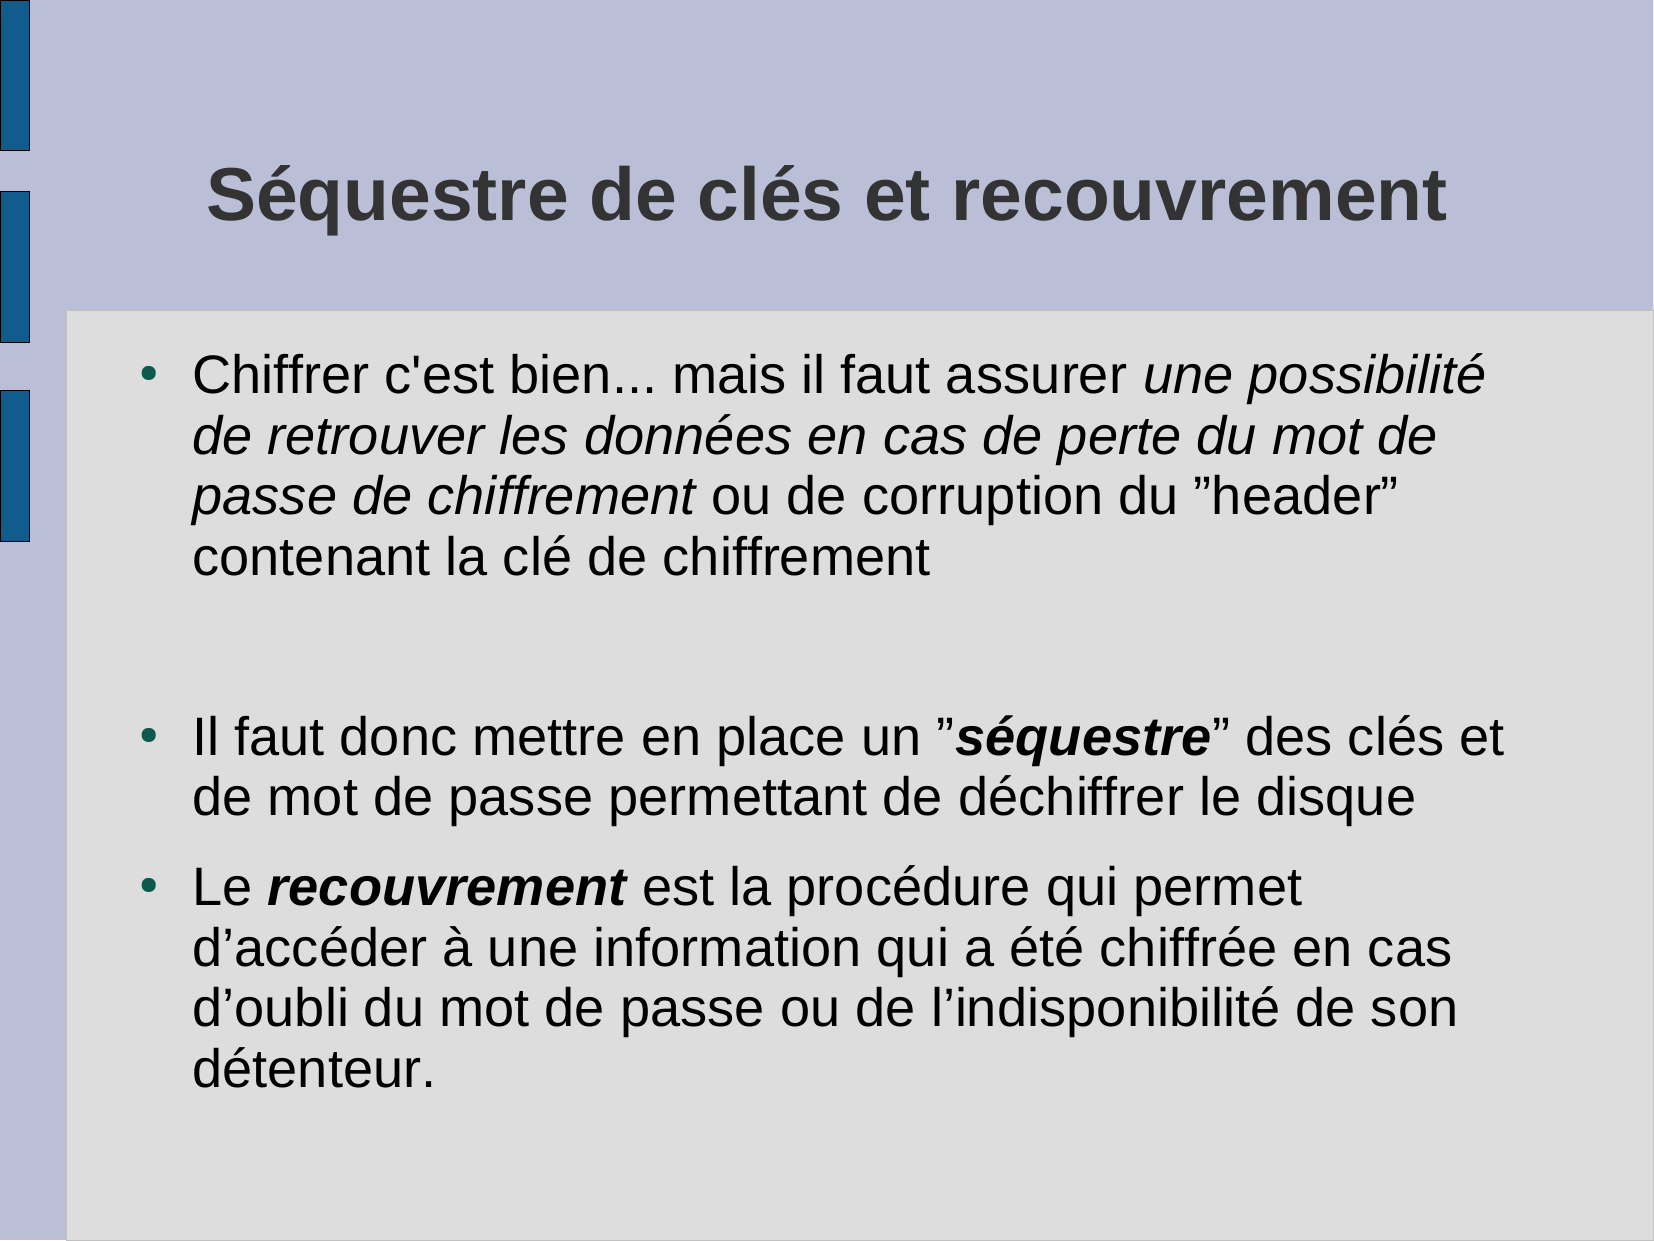

# Séquestre de clés et recouvrement
Chiffrer c'est bien... mais il faut assurer une possibilité de retrouver les données en cas de perte du mot de passe de chiffrement ou de corruption du ”header” contenant la clé de chiffrement
Il faut donc mettre en place un ”séquestre” des clés et de mot de passe permettant de déchiffrer le disque
Le recouvrement est la procédure qui permet d’accéder à une information qui a été chiffrée en cas d’oubli du mot de passe ou de l’indisponibilité de son détenteur.